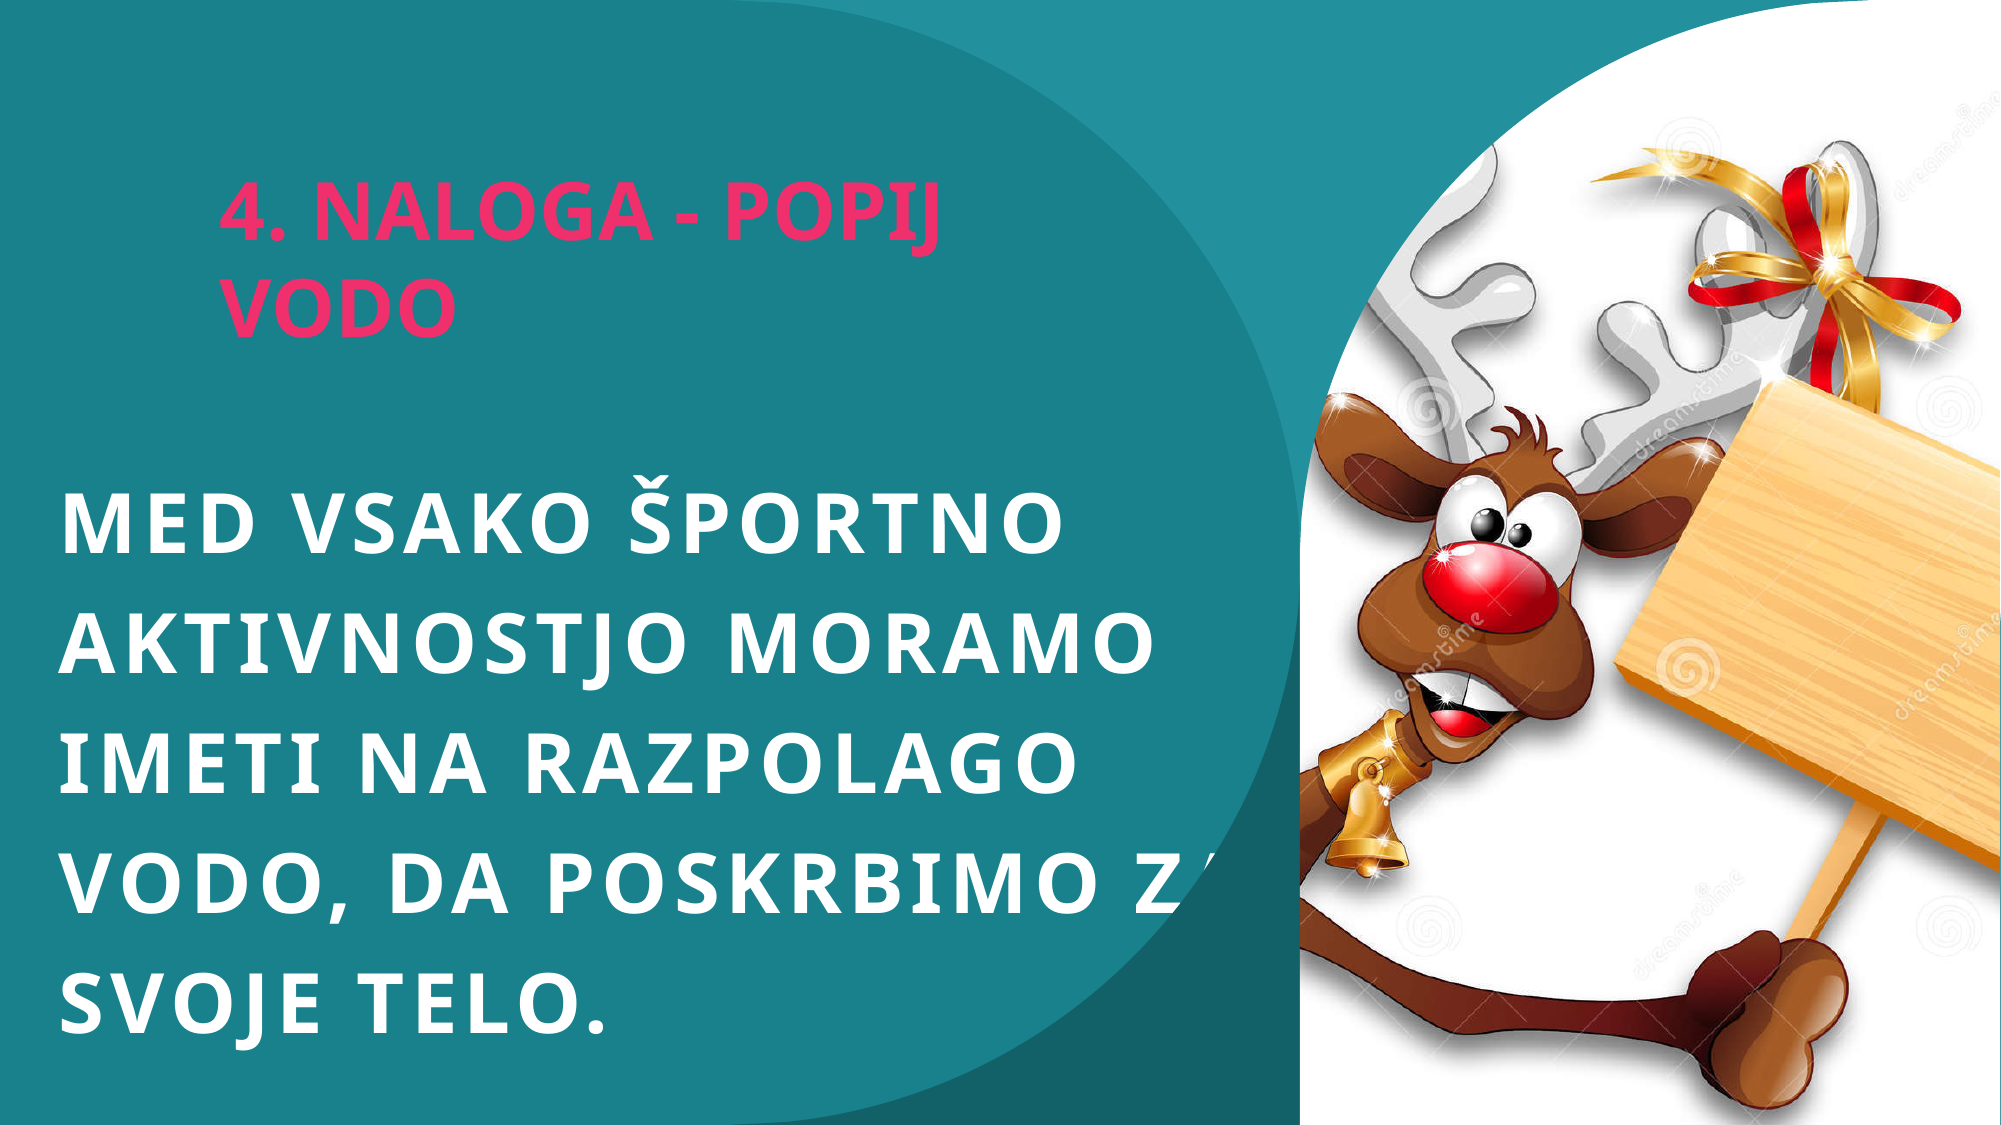

# 4. NALOGA - POPIJ VODO
MED VSAKO ŠPORTNO AKTIVNOSTJO MORAMO IMETI NA RAZPOLAGO VODO, DA POSKRBIMO ZA SVOJE TELO.